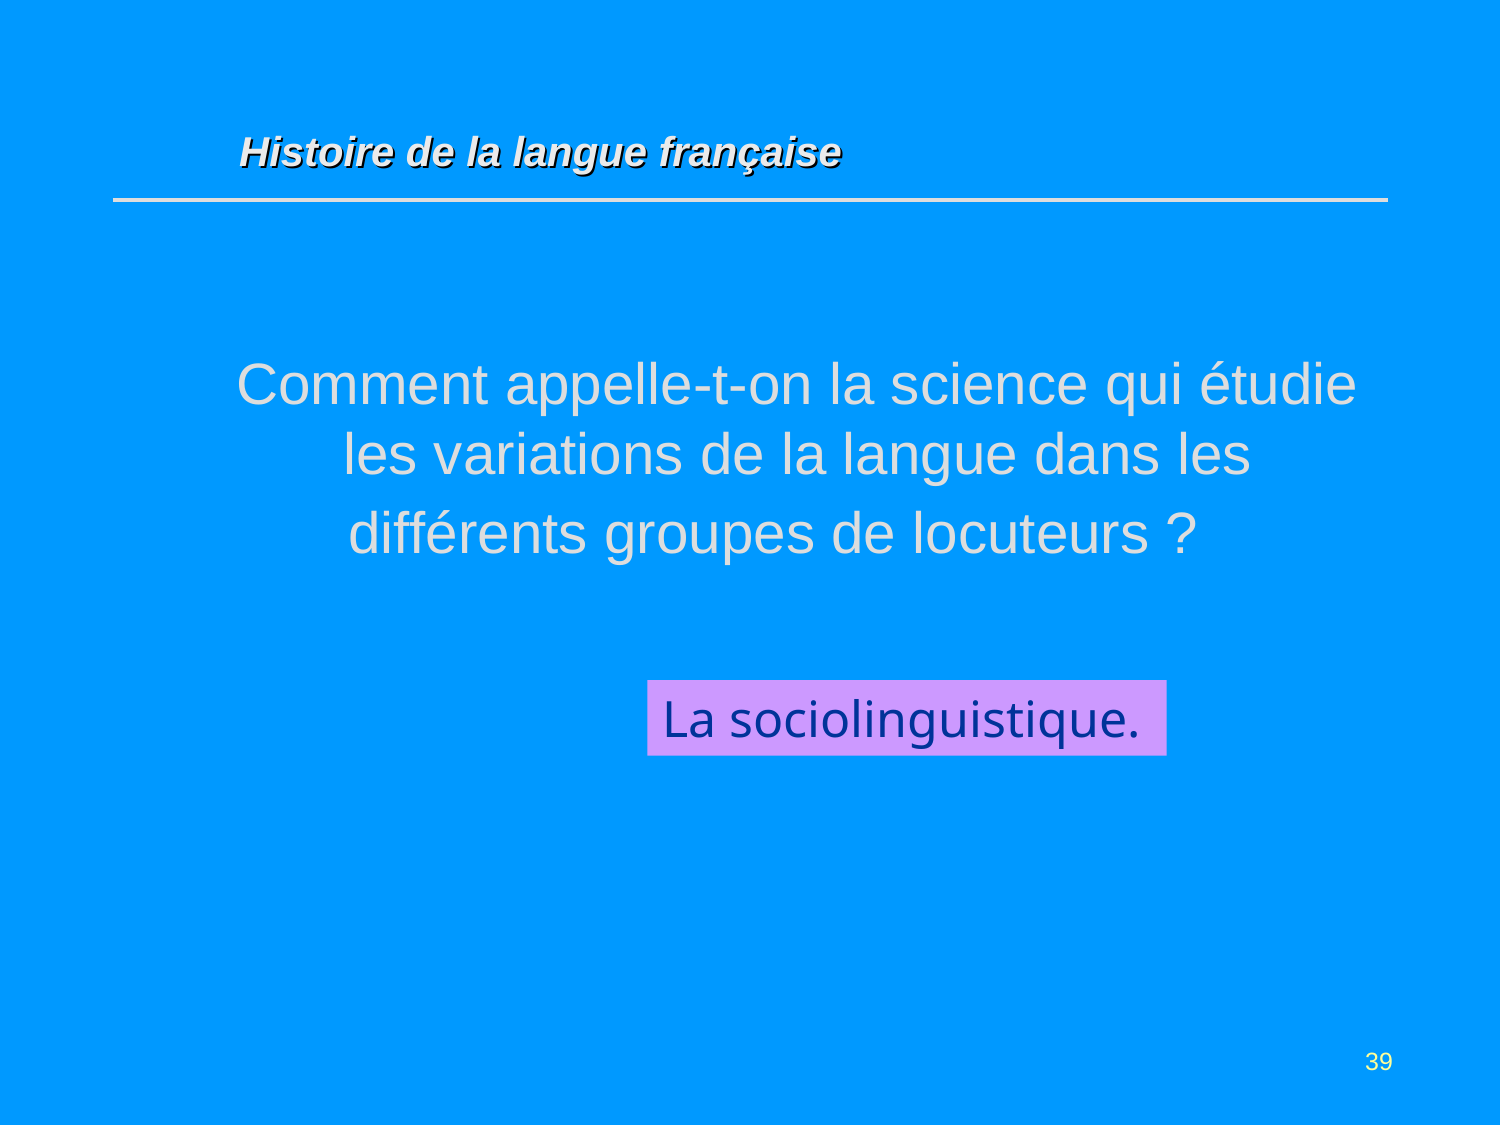

Histoire de la langue française
Comment appelle-t-on la science qui étudie les variations de la langue dans les différents groupes de locuteurs ?
La sociolinguistique.
39